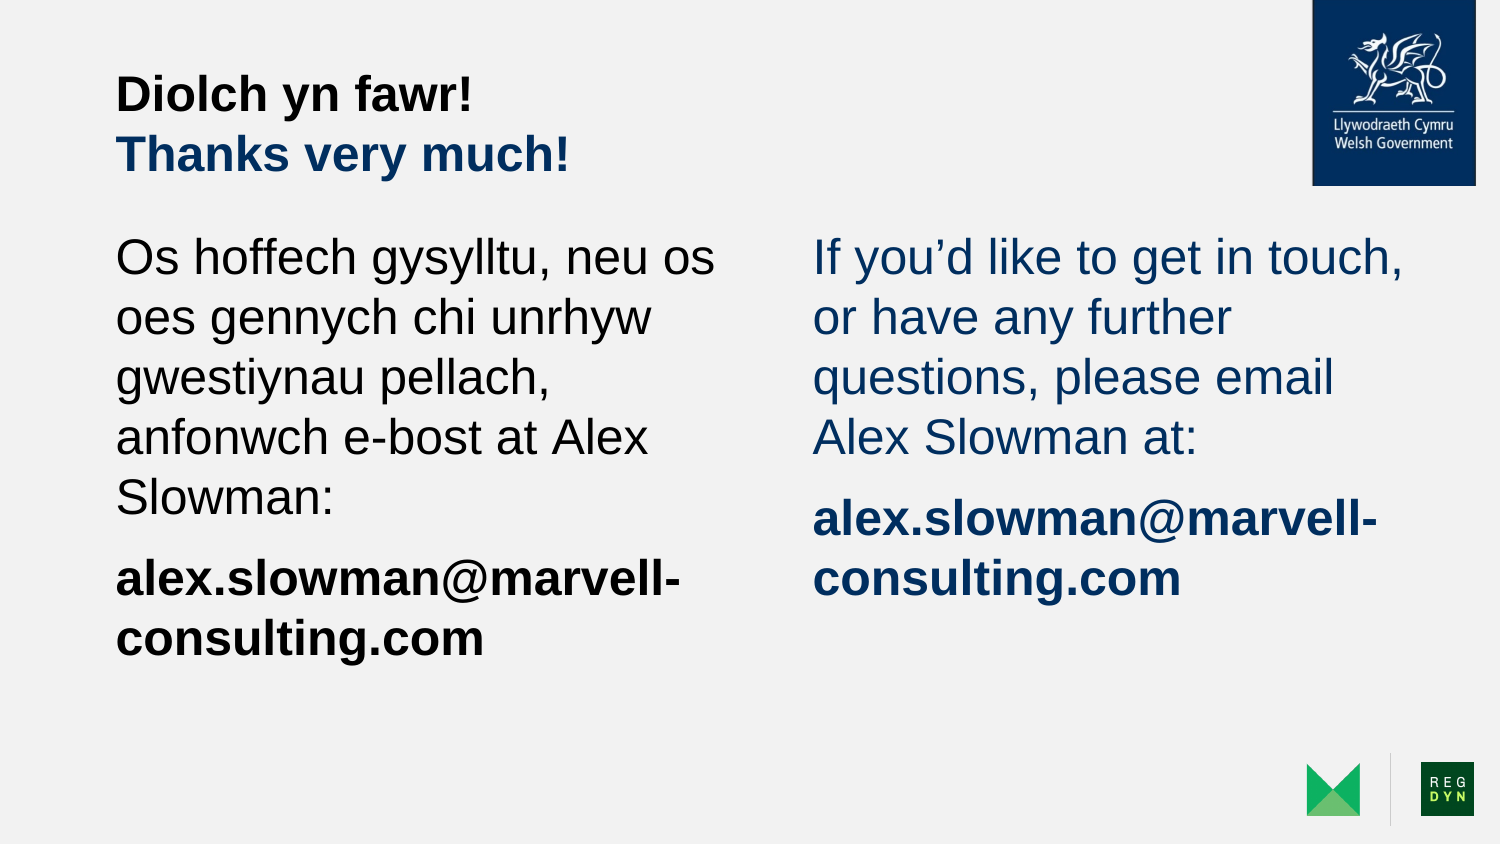

Diolch yn fawr!
Thanks very much!
Os hoffech gysylltu, neu os oes gennych chi unrhyw gwestiynau pellach, anfonwch e-bost at Alex Slowman:
alex.slowman@marvell-
consulting.com
# If you’d like to get in touch, or have any further questions, please email Alex Slowman at:
alex.slowman@marvell-
consulting.com